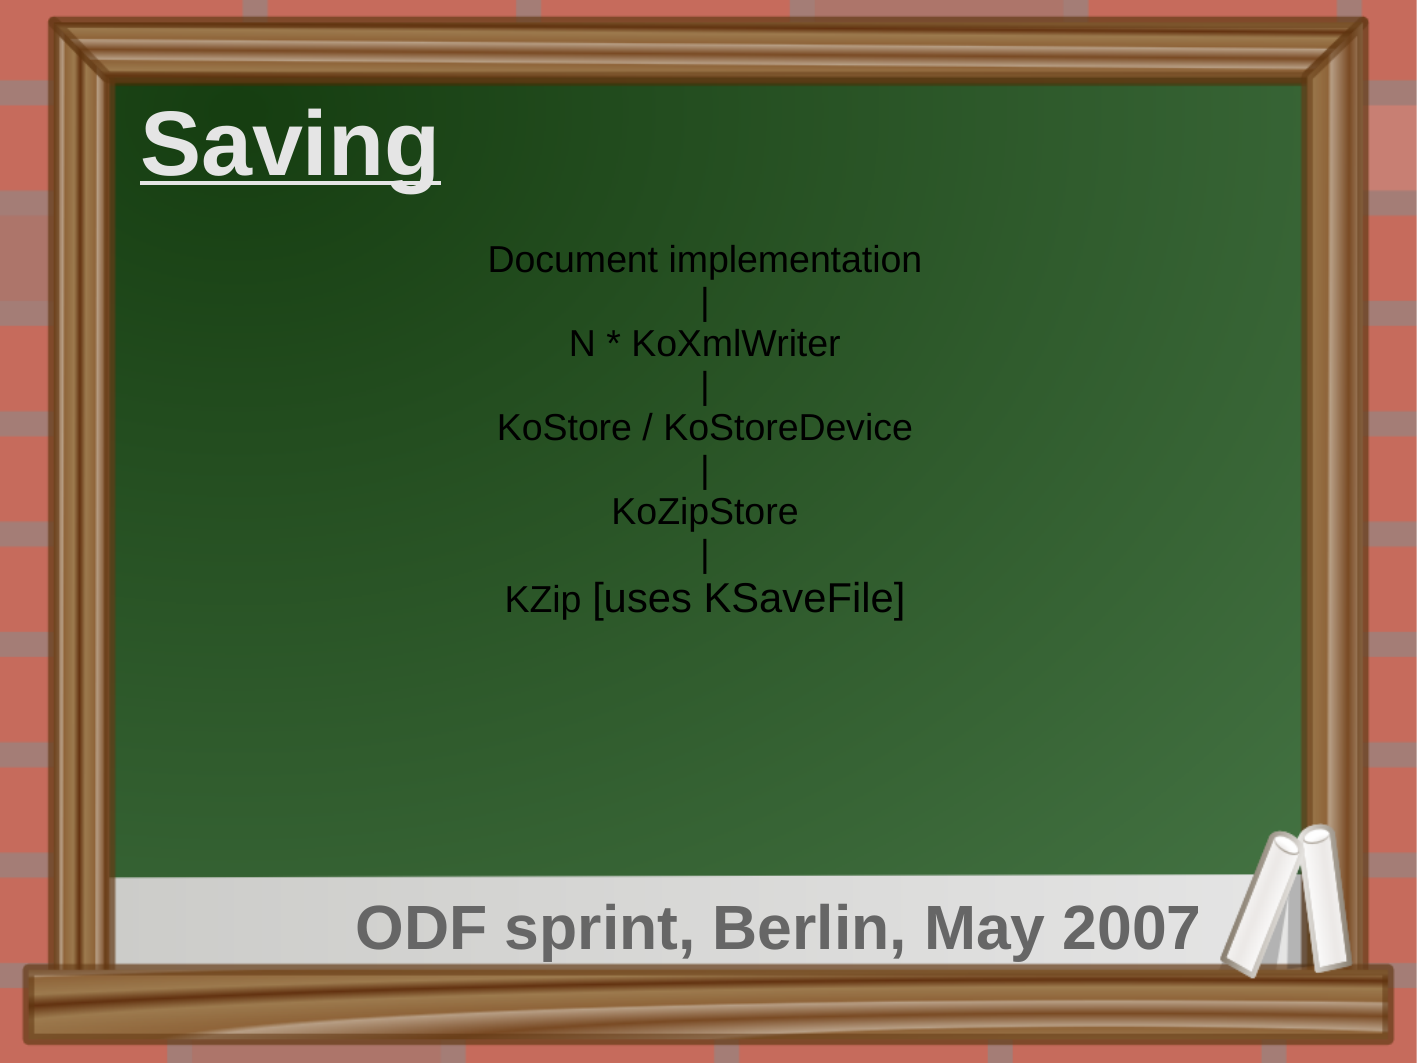

Saving
Document implementation
|
N * KoXmlWriter
|
KoStore / KoStoreDevice
|
KoZipStore
|
KZip [uses KSaveFile]